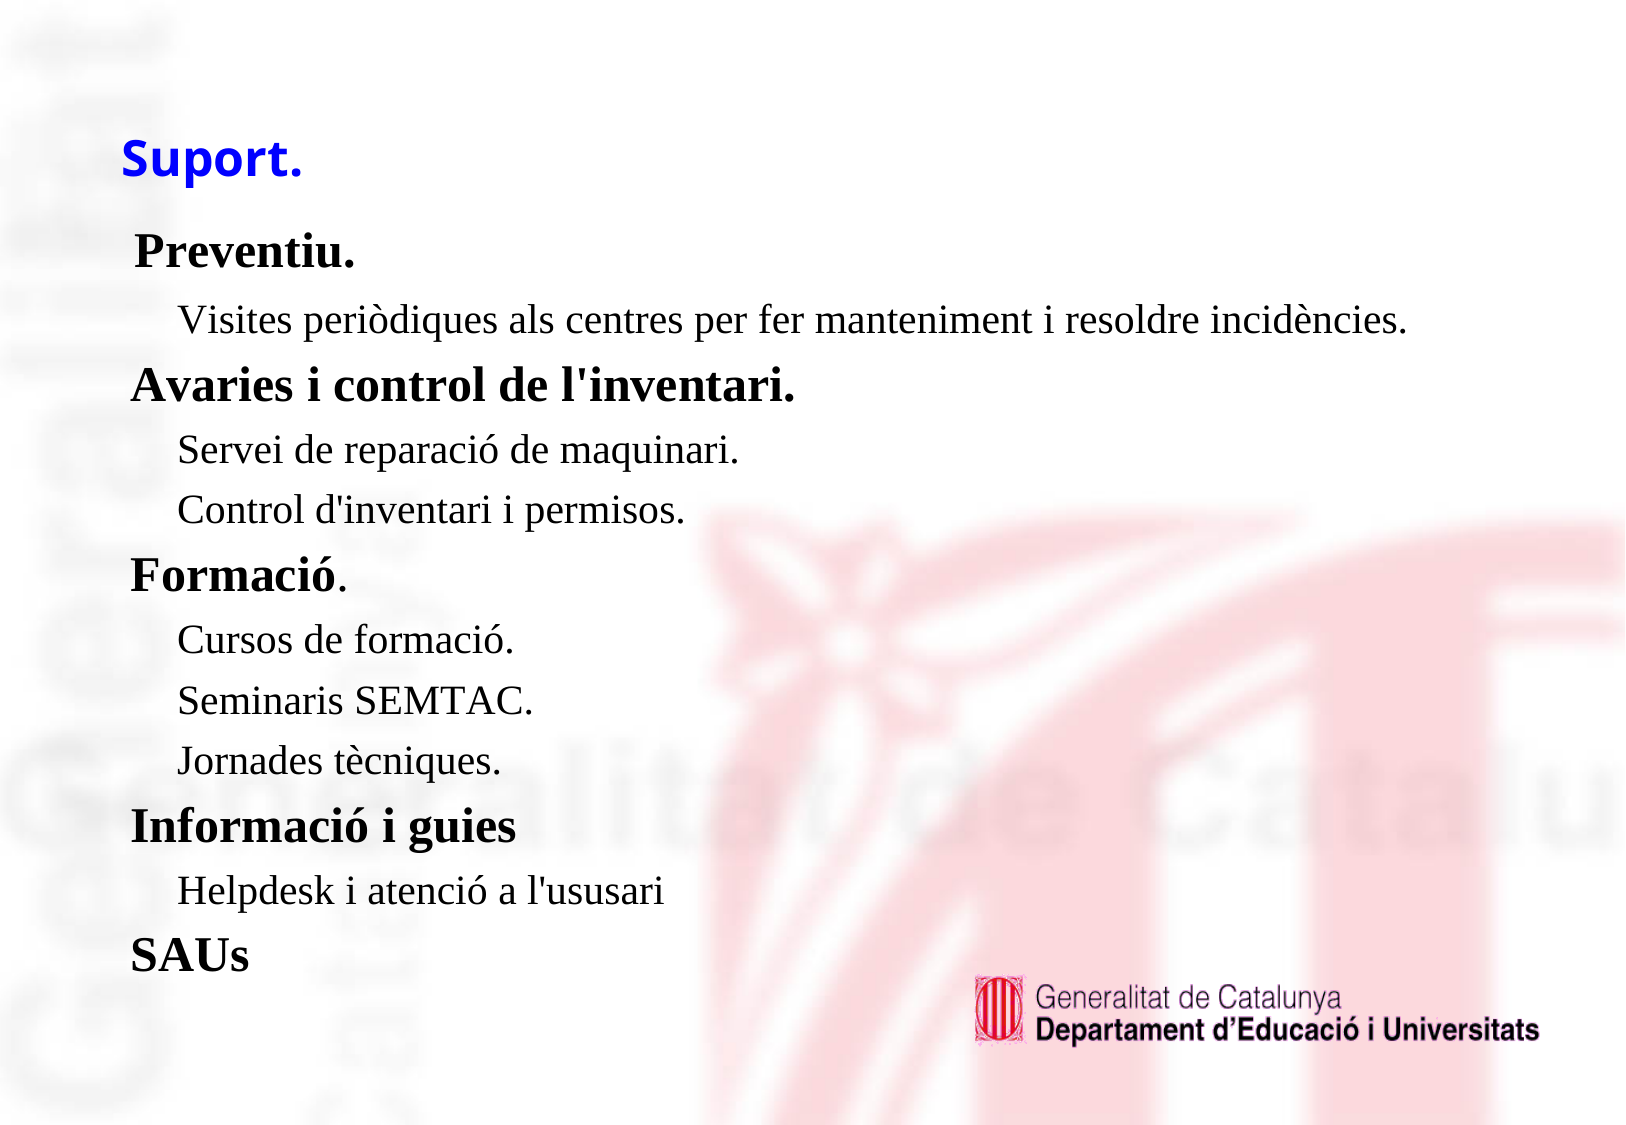

# Suport.
 Preventiu.
Visites periòdiques als centres per fer manteniment i resoldre incidències.
 Avaries i control de l'inventari.
Servei de reparació de maquinari.
Control d'inventari i permisos.
 Formació.
Cursos de formació.
Seminaris SEMTAC.
Jornades tècniques.
 Informació i guies
Helpdesk i atenció a l'ususari
 SAUs